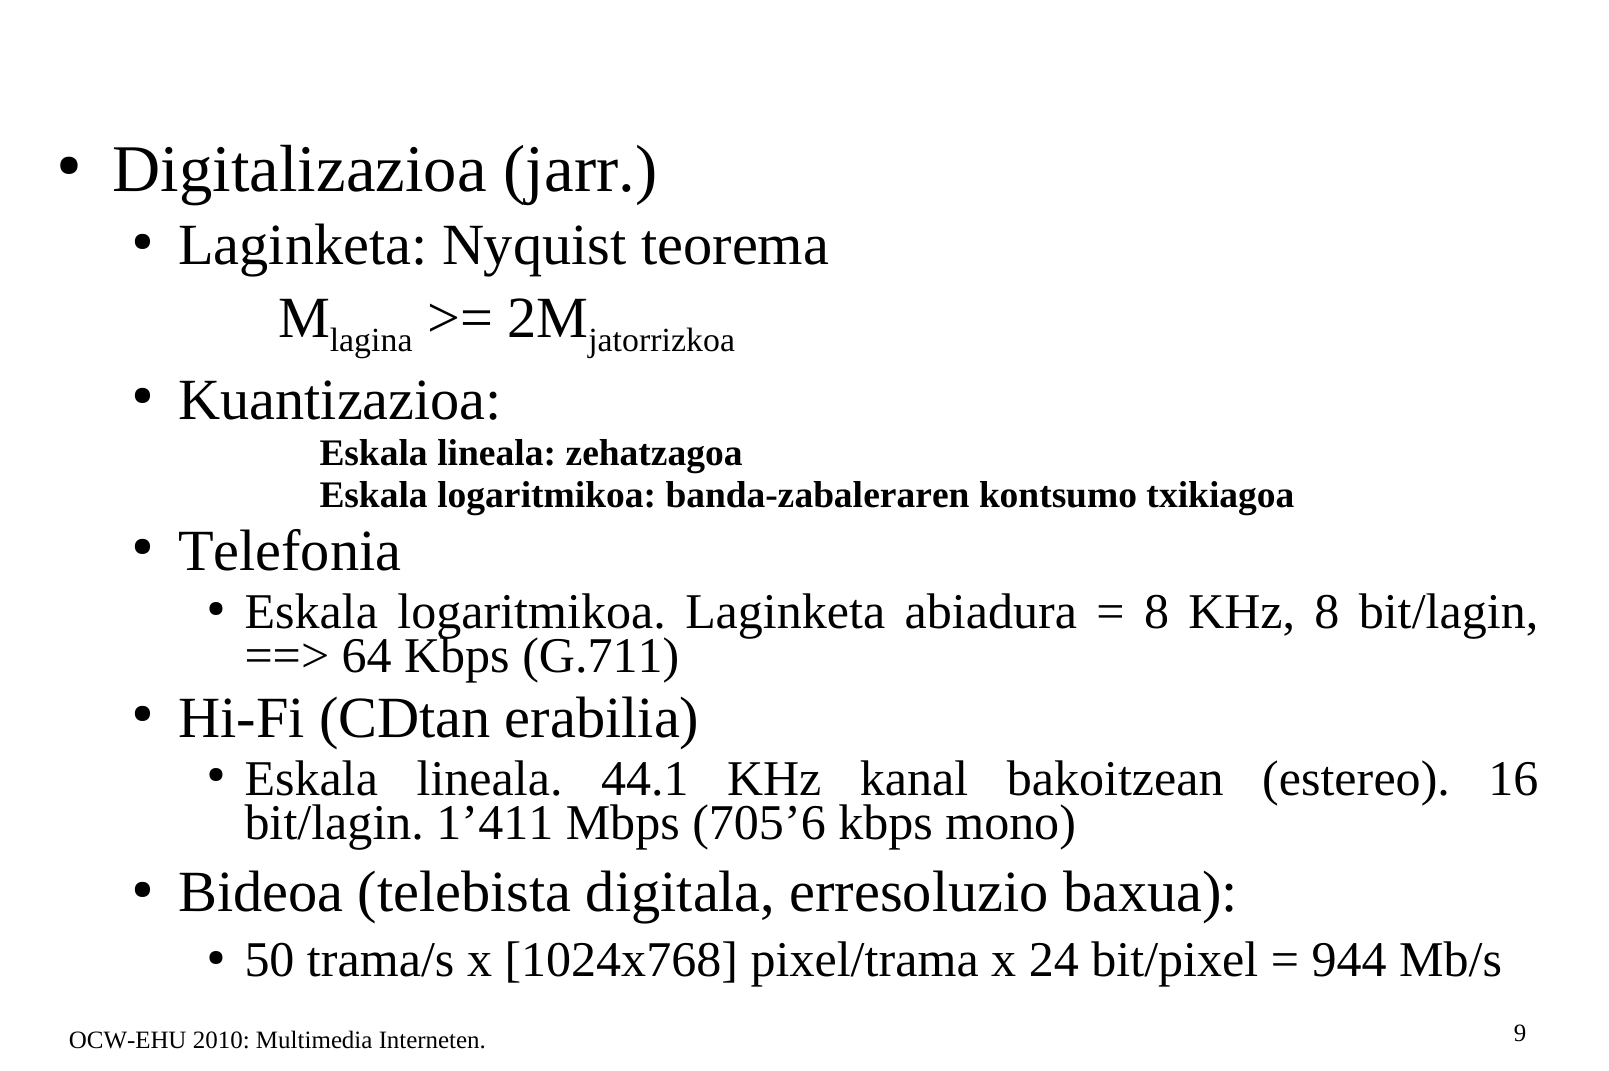

# Digitalizazioa (jarr.)
Laginketa: Nyquist teorema
			Mlagina >= 2Mjatorrizkoa
Kuantizazioa:
Eskala lineala: zehatzagoa
Eskala logaritmikoa: banda-zabaleraren kontsumo txikiagoa
Telefonia
Eskala logaritmikoa. Laginketa abiadura = 8 KHz, 8 bit/lagin, ==> 64 Kbps (G.711)
Hi-Fi (CDtan erabilia)
Eskala lineala. 44.1 KHz kanal bakoitzean (estereo). 16 bit/lagin. 1’411 Mbps (705’6 kbps mono)
Bideoa (telebista digitala, erresoluzio baxua):
50 trama/s x [1024x768] pixel/trama x 24 bit/pixel = 944 Mb/s
9